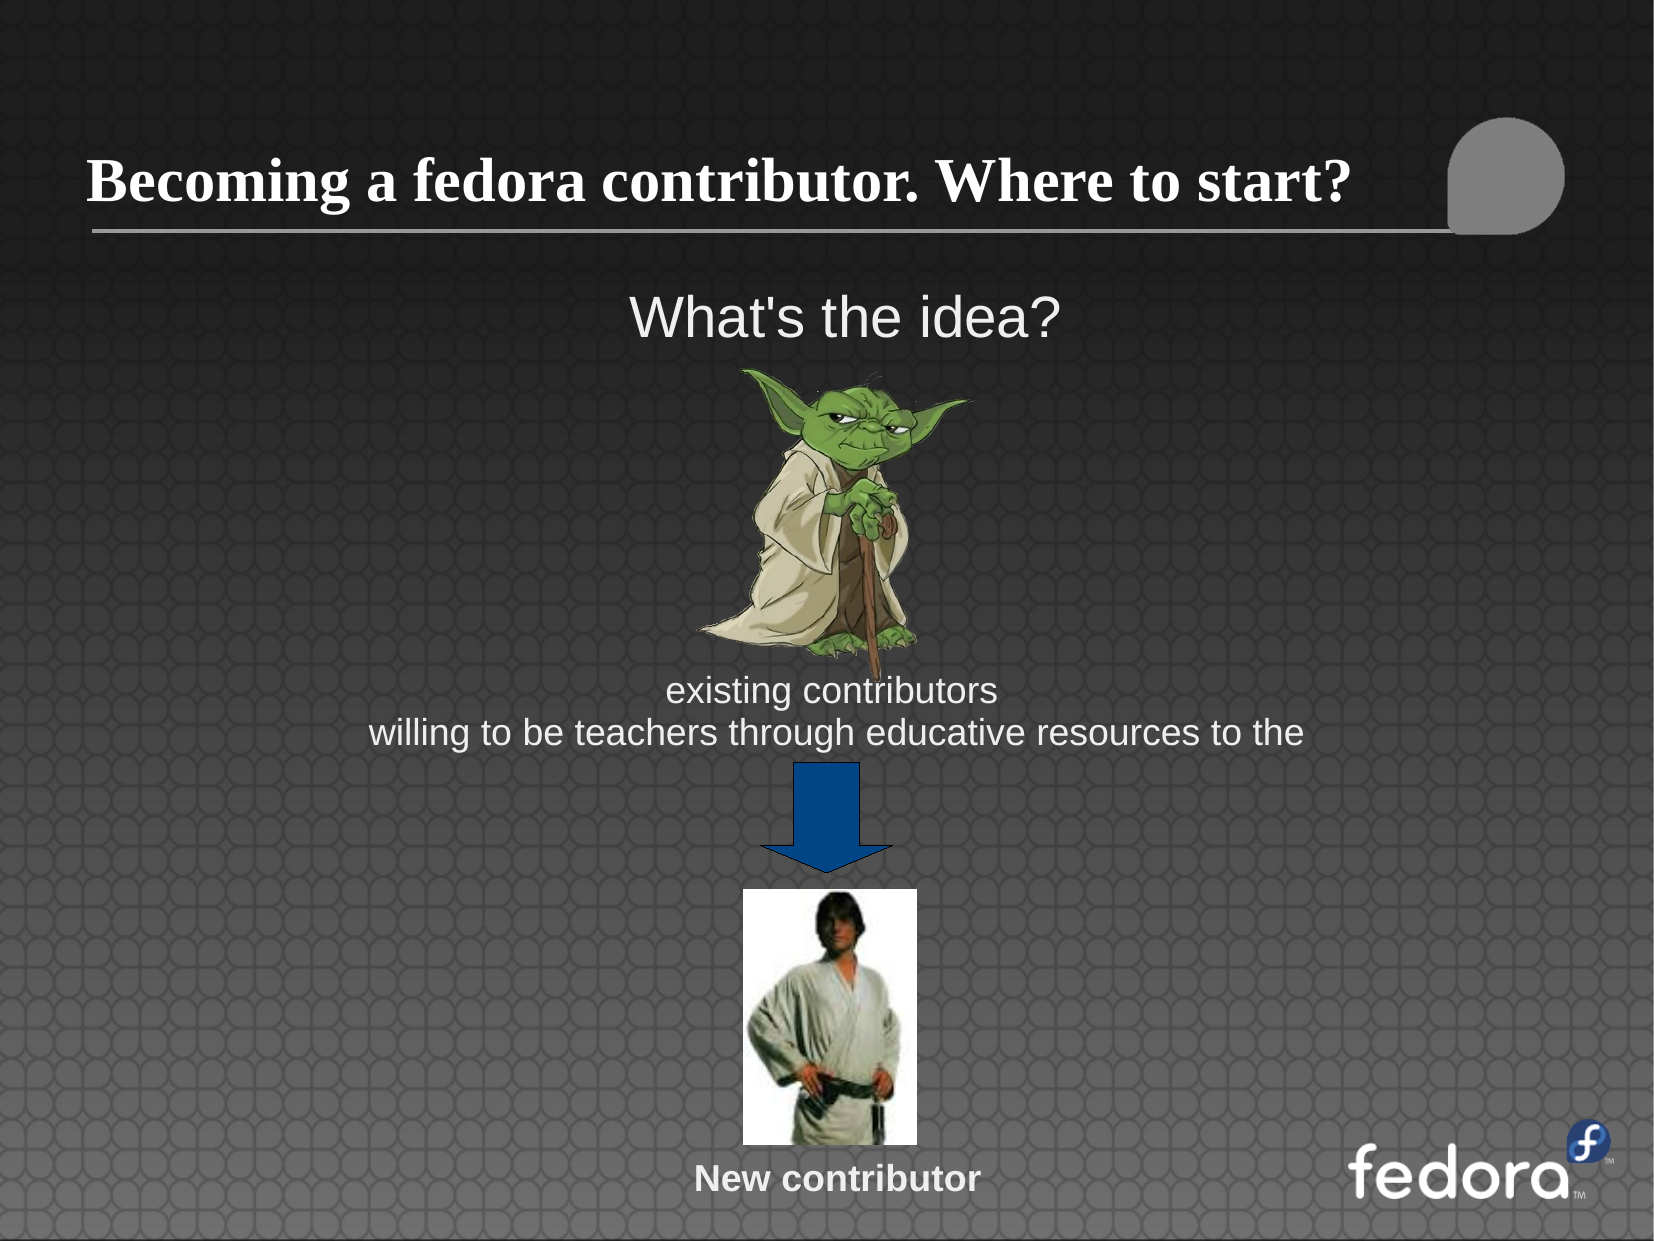

# Becoming a fedora contributor. Where to start?
What's the idea?
existing contributors
willing to be teachers through educative resources to the
New contributor